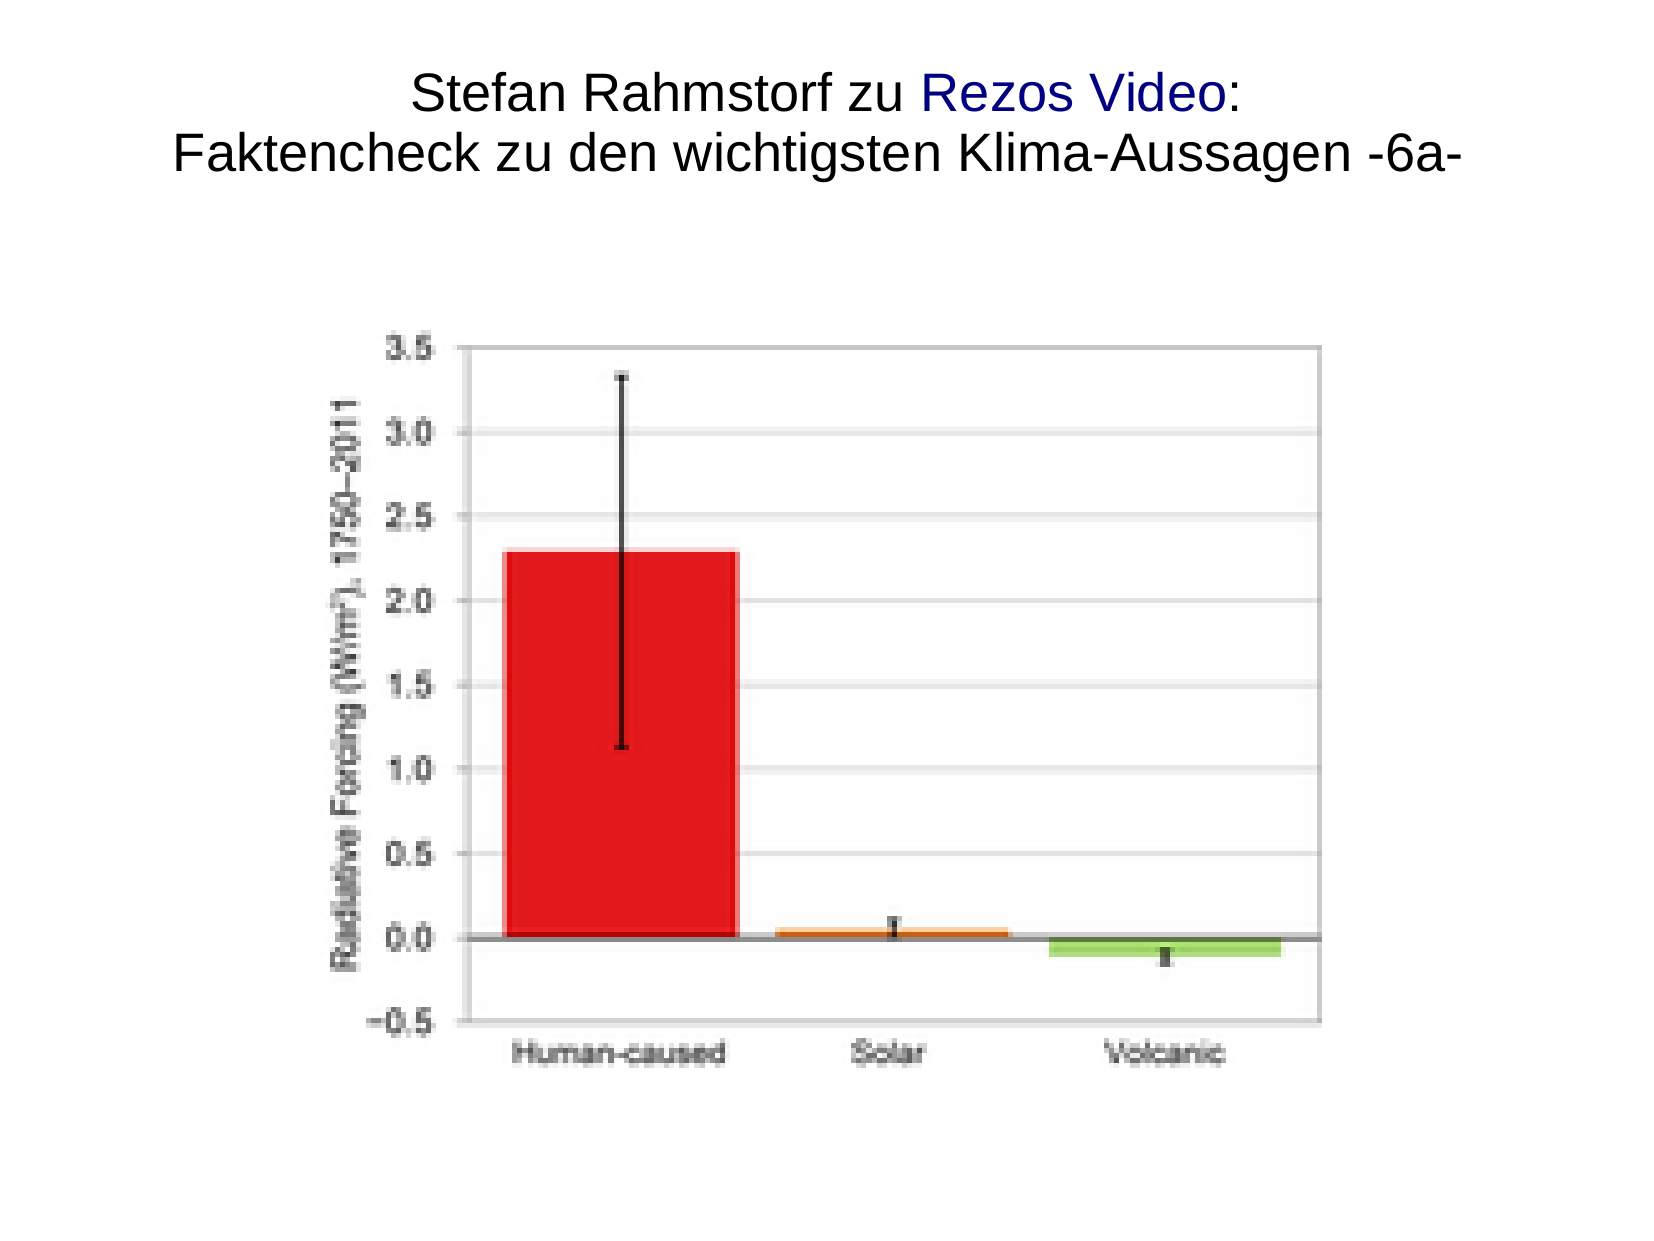

#
Stefan Rahmstorf zu Rezos Video:
Faktencheck zu den wichtigsten Klima-Aussagen -6a-